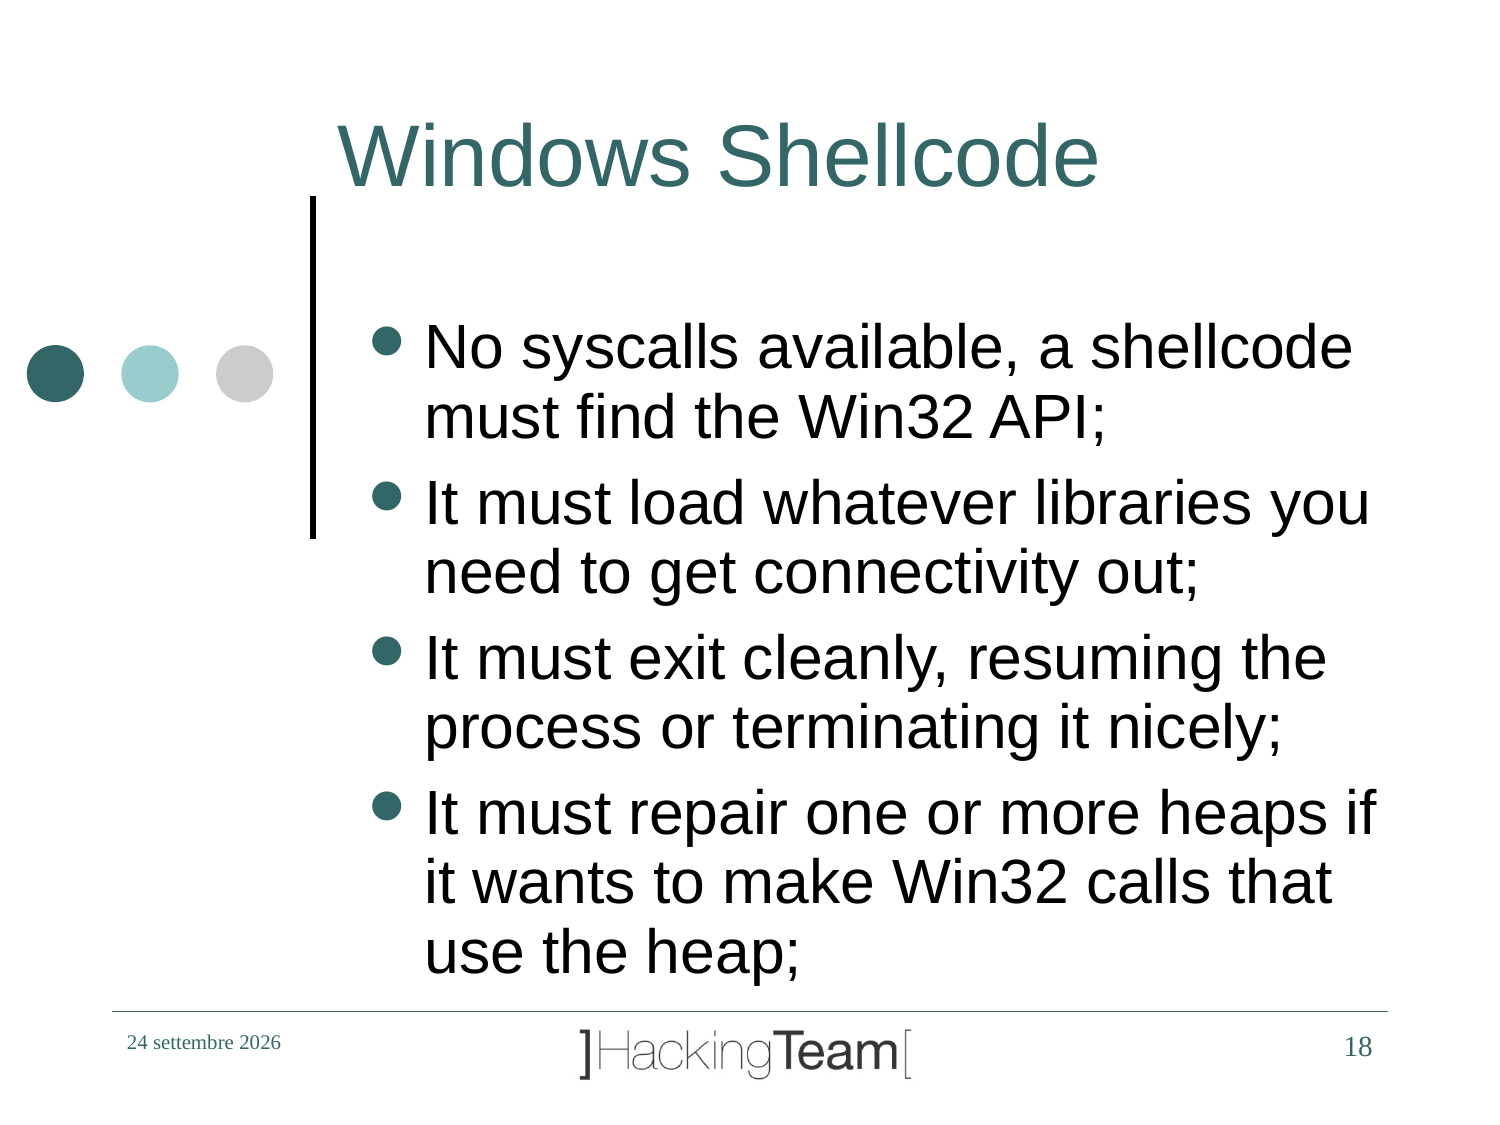

# Windows Shellcode
No syscalls available, a shellcode must find the Win32 API;
It must load whatever libraries you need to get connectivity out;
It must exit cleanly, resuming the process or terminating it nicely;
It must repair one or more heaps if it wants to make Win32 calls that use the heap;
18